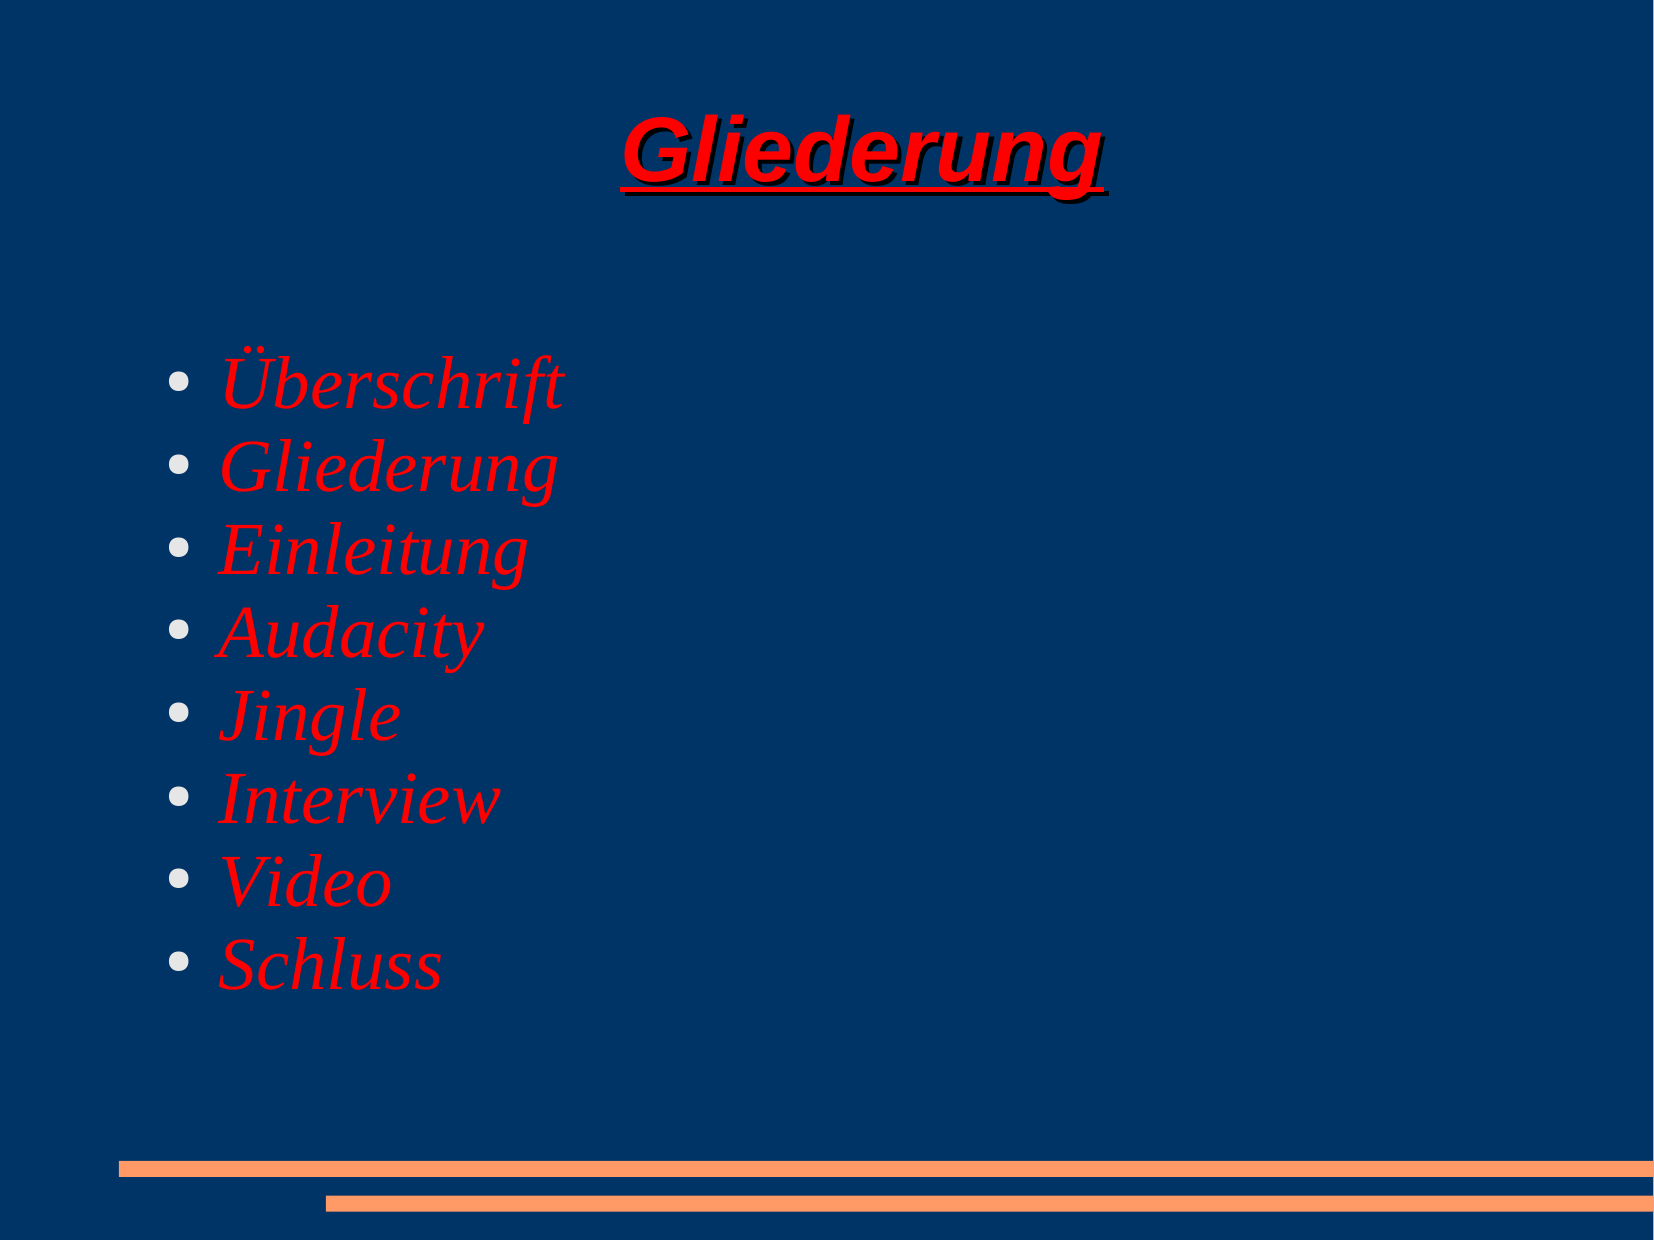

# Gliederung
Überschrift
Gliederung
Einleitung
Audacity
Jingle
Interview
Video
Schluss